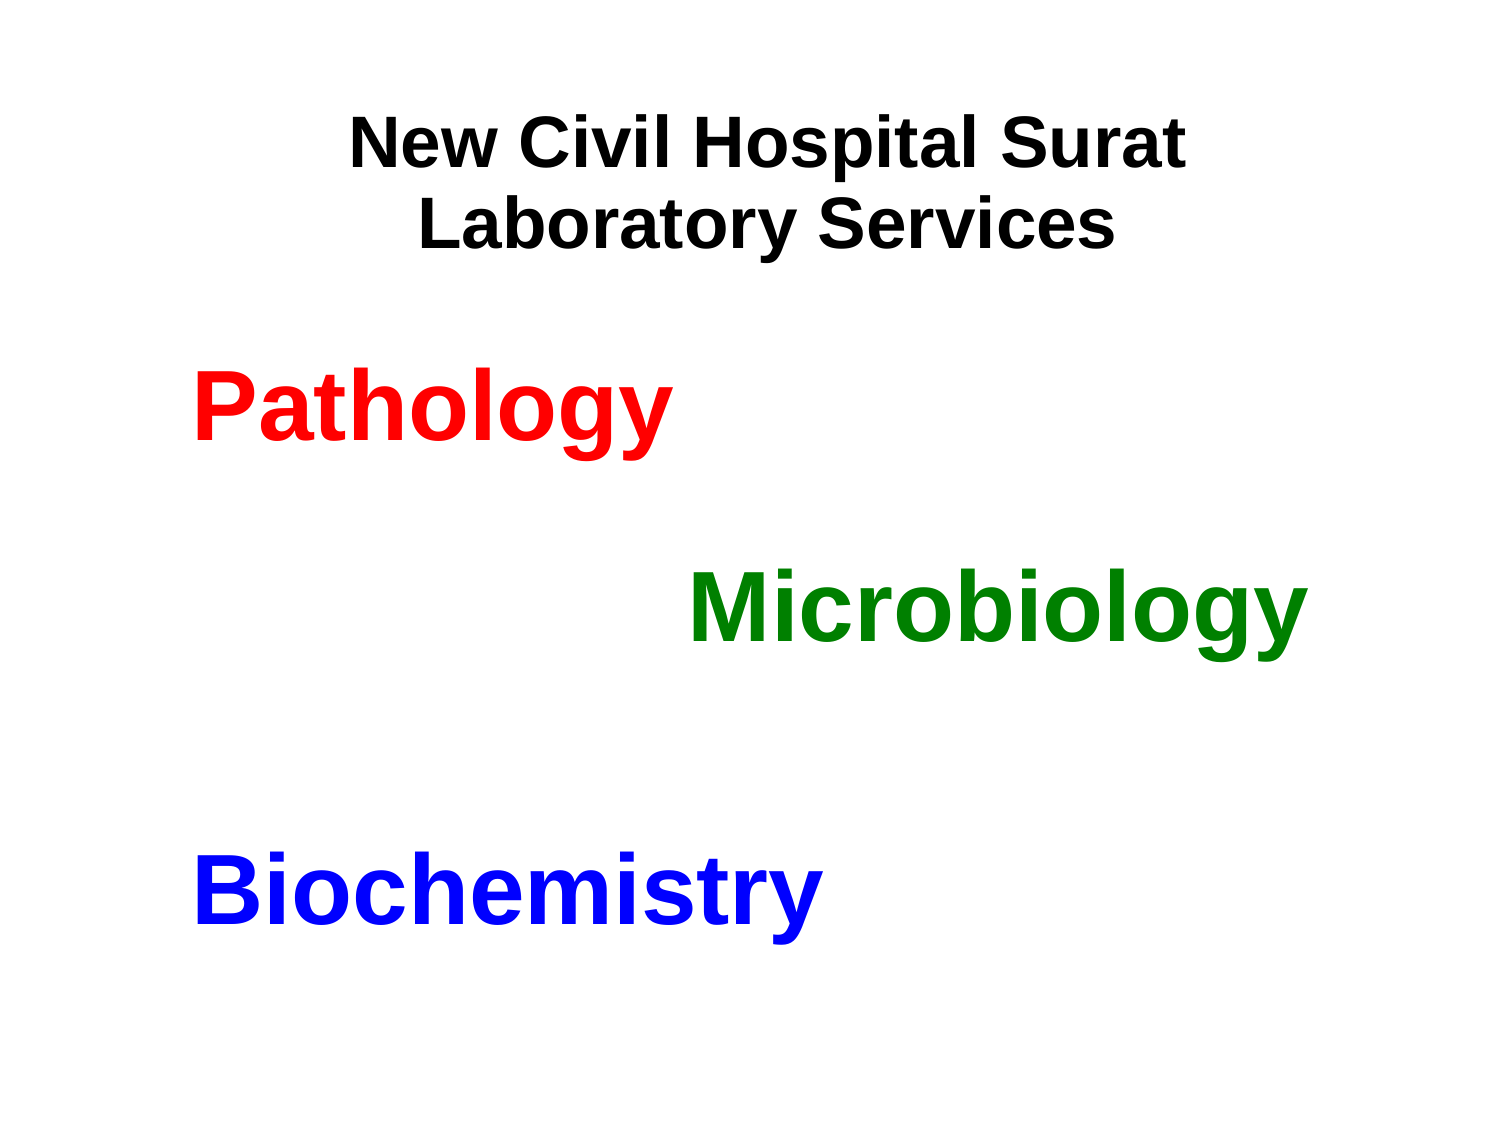

New Civil Hospital Surat Laboratory Services
Pathology
Microbiology
Biochemistry